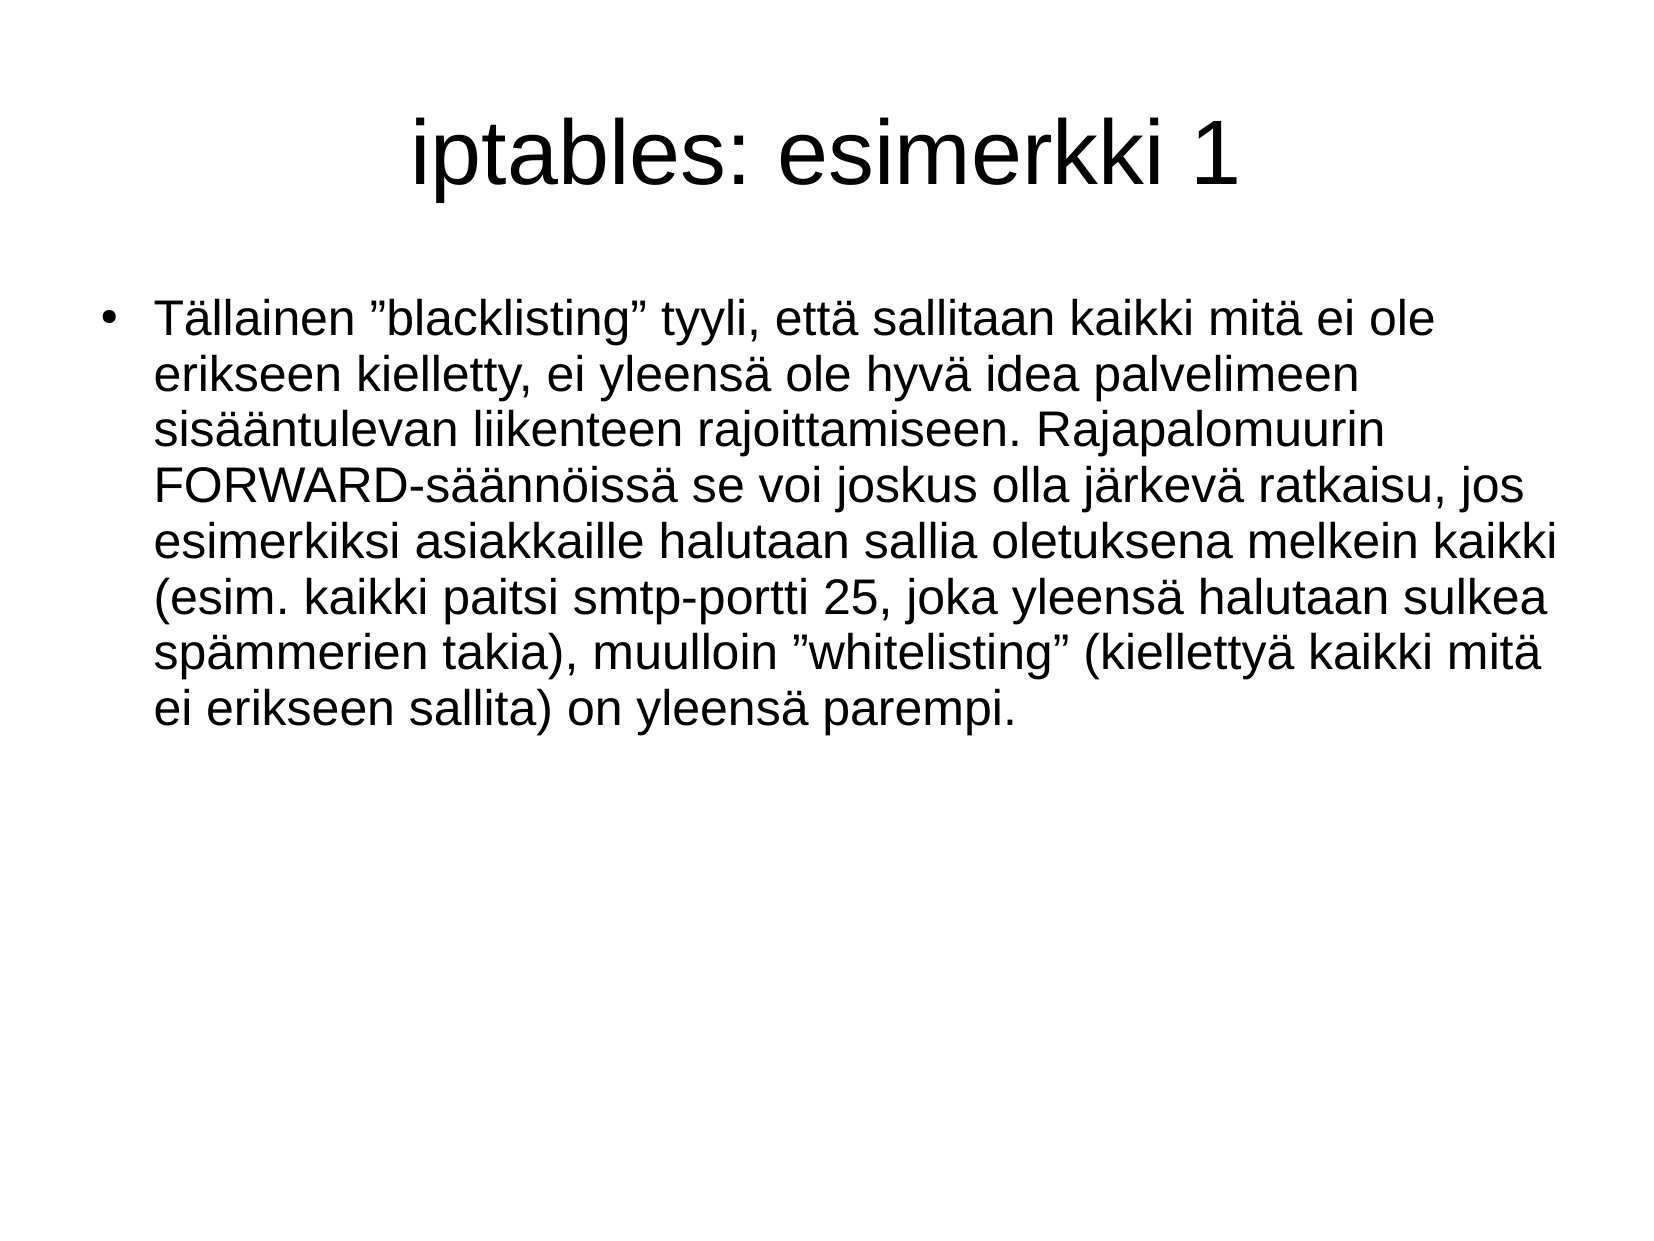

# iptables: esimerkki 1
Tällainen ”blacklisting” tyyli, että sallitaan kaikki mitä ei ole erikseen kielletty, ei yleensä ole hyvä idea palvelimeen sisääntulevan liikenteen rajoittamiseen. Rajapalomuurin FORWARD-säännöissä se voi joskus olla järkevä ratkaisu, jos esimerkiksi asiakkaille halutaan sallia oletuksena melkein kaikki (esim. kaikki paitsi smtp-portti 25, joka yleensä halutaan sulkea spämmerien takia), muulloin ”whitelisting” (kiellettyä kaikki mitä ei erikseen sallita) on yleensä parempi.